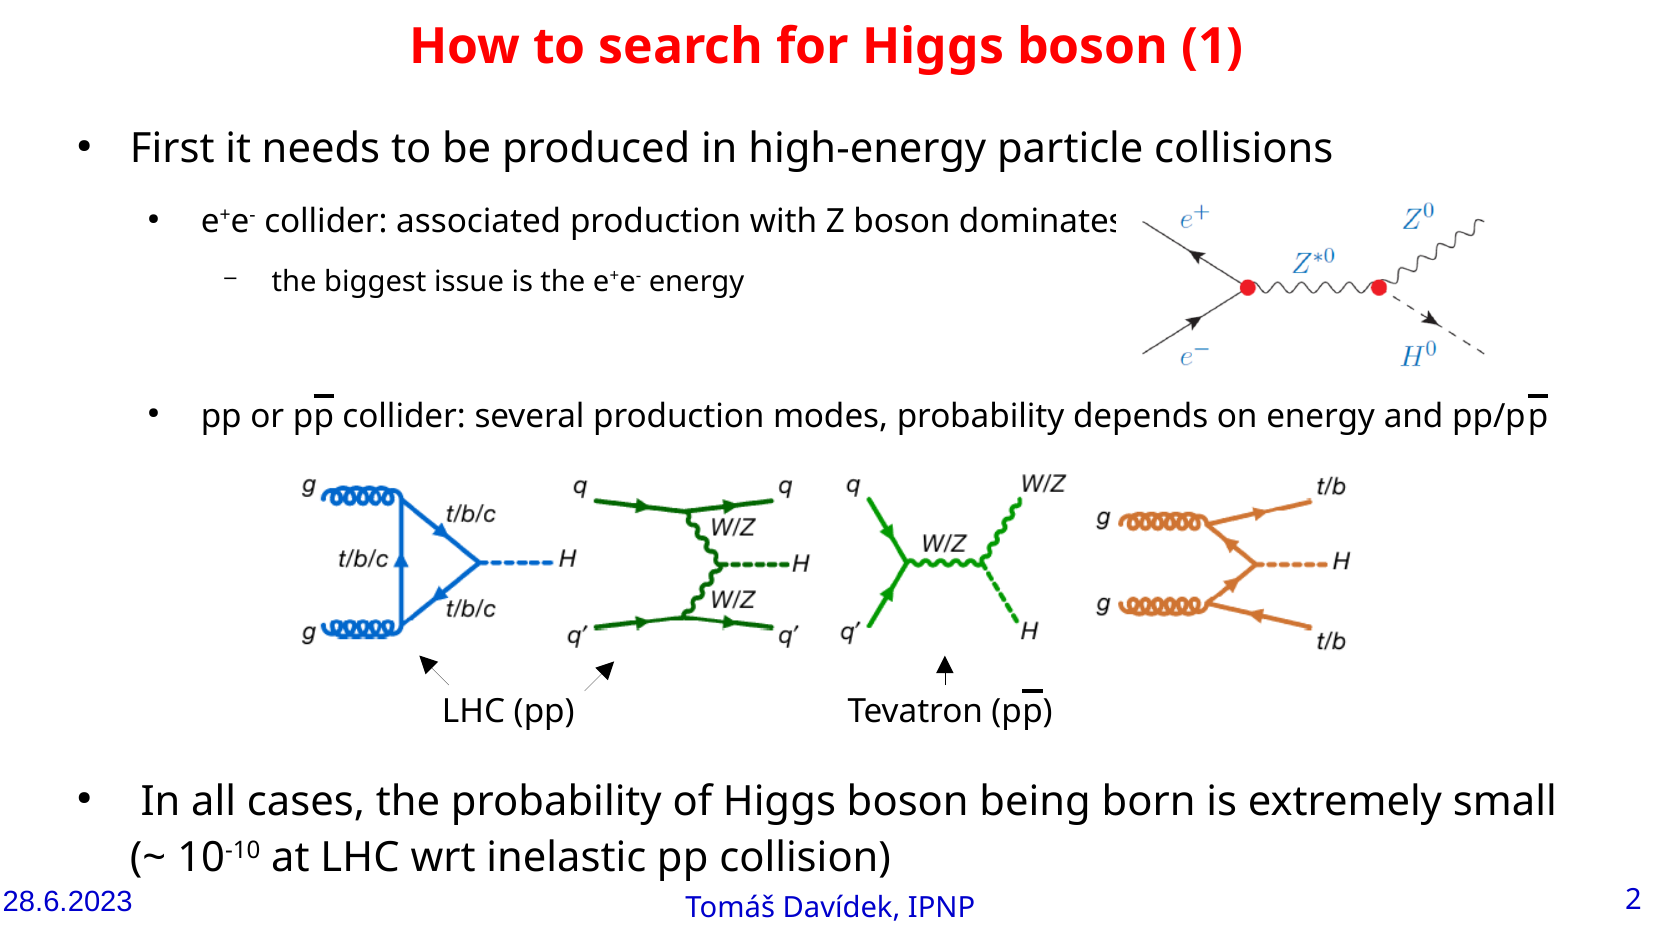

How to search for Higgs boson (1)
# First it needs to be produced in high-energy particle collisions
e+e- collider: associated production with Z boson dominates
the biggest issue is the e+e- energy
pp or pp collider: several production modes, probability depends on energy and pp/pp
 In all cases, the probability of Higgs boson being born is extremely small (~ 10-10 at LHC wrt inelastic pp collision)
LHC (pp)
Tevatron (pp)
2
T.Davidek, IPNP